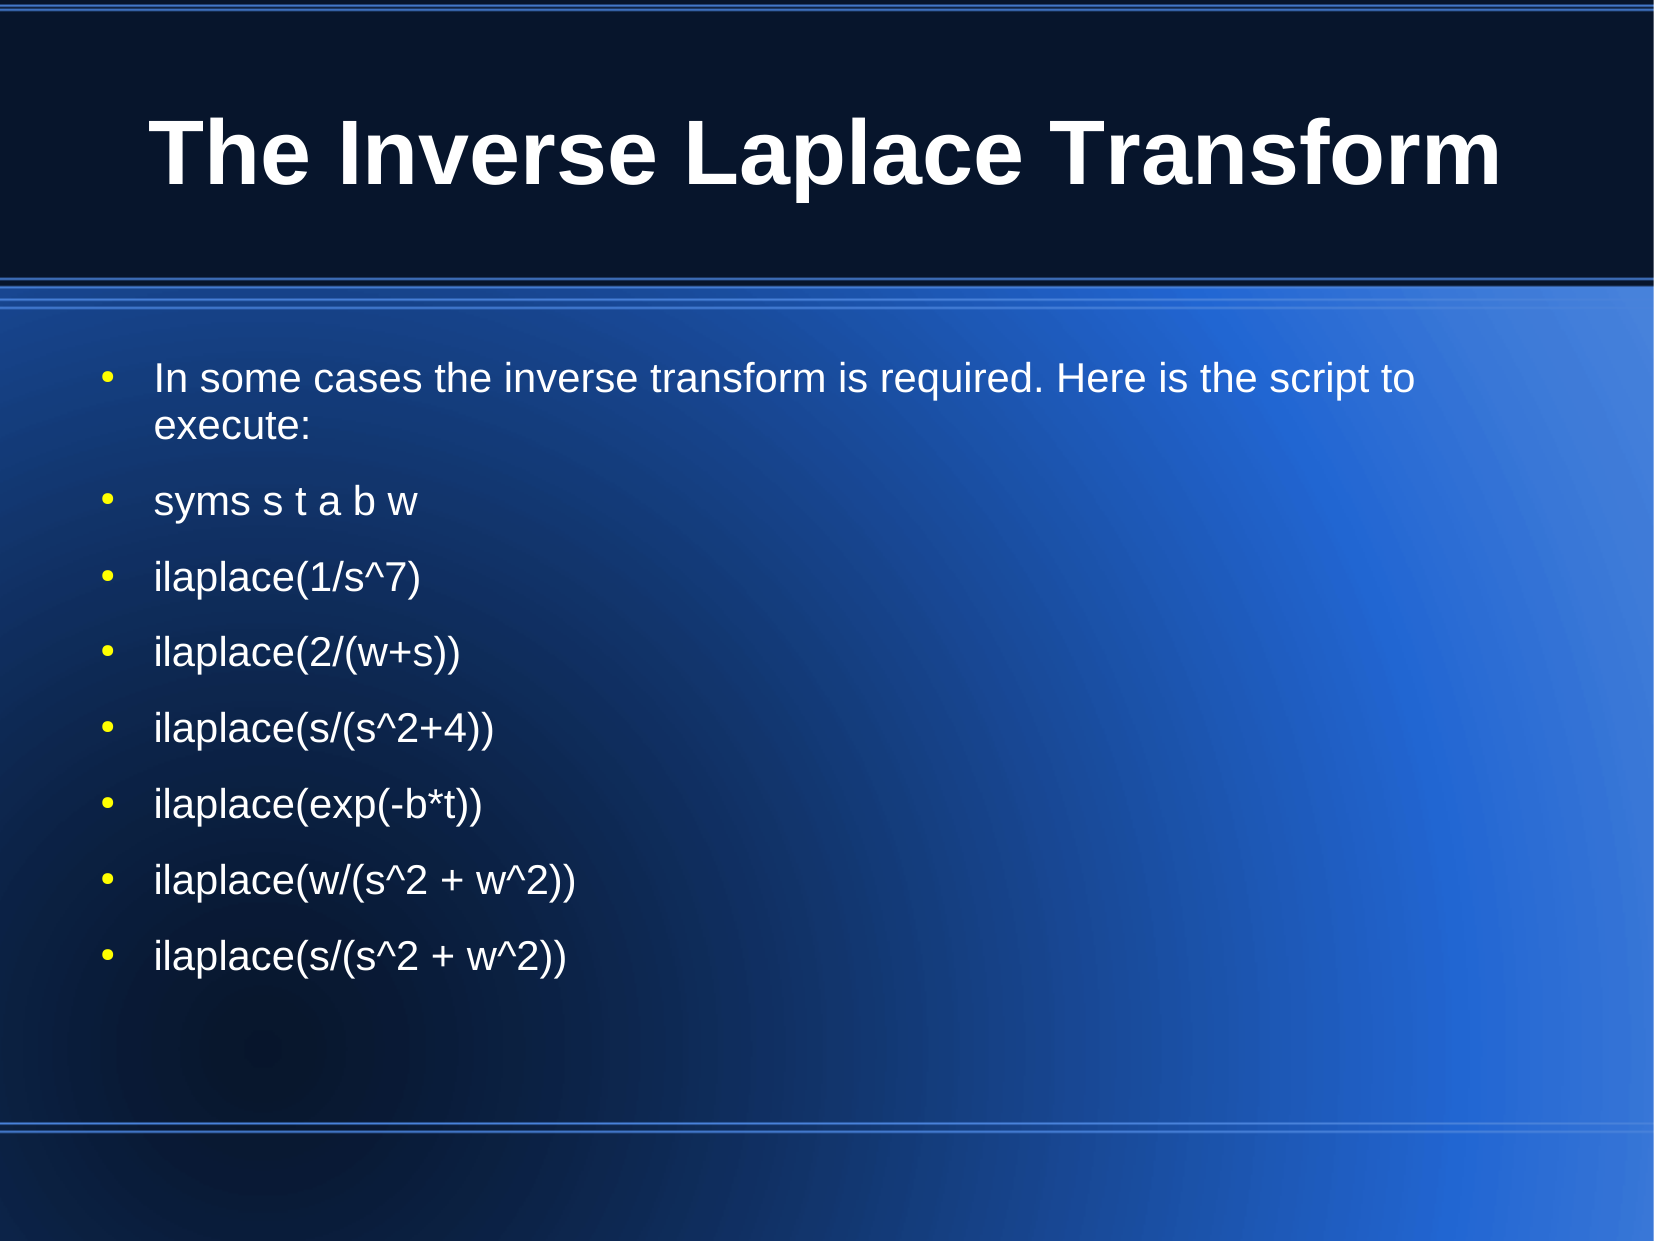

# The Inverse Laplace Transform
In some cases the inverse transform is required. Here is the script to execute:
syms s t a b w
ilaplace(1/s^7)
ilaplace(2/(w+s))
ilaplace(s/(s^2+4))
ilaplace(exp(-b*t))
ilaplace(w/(s^2 + w^2))
ilaplace(s/(s^2 + w^2))